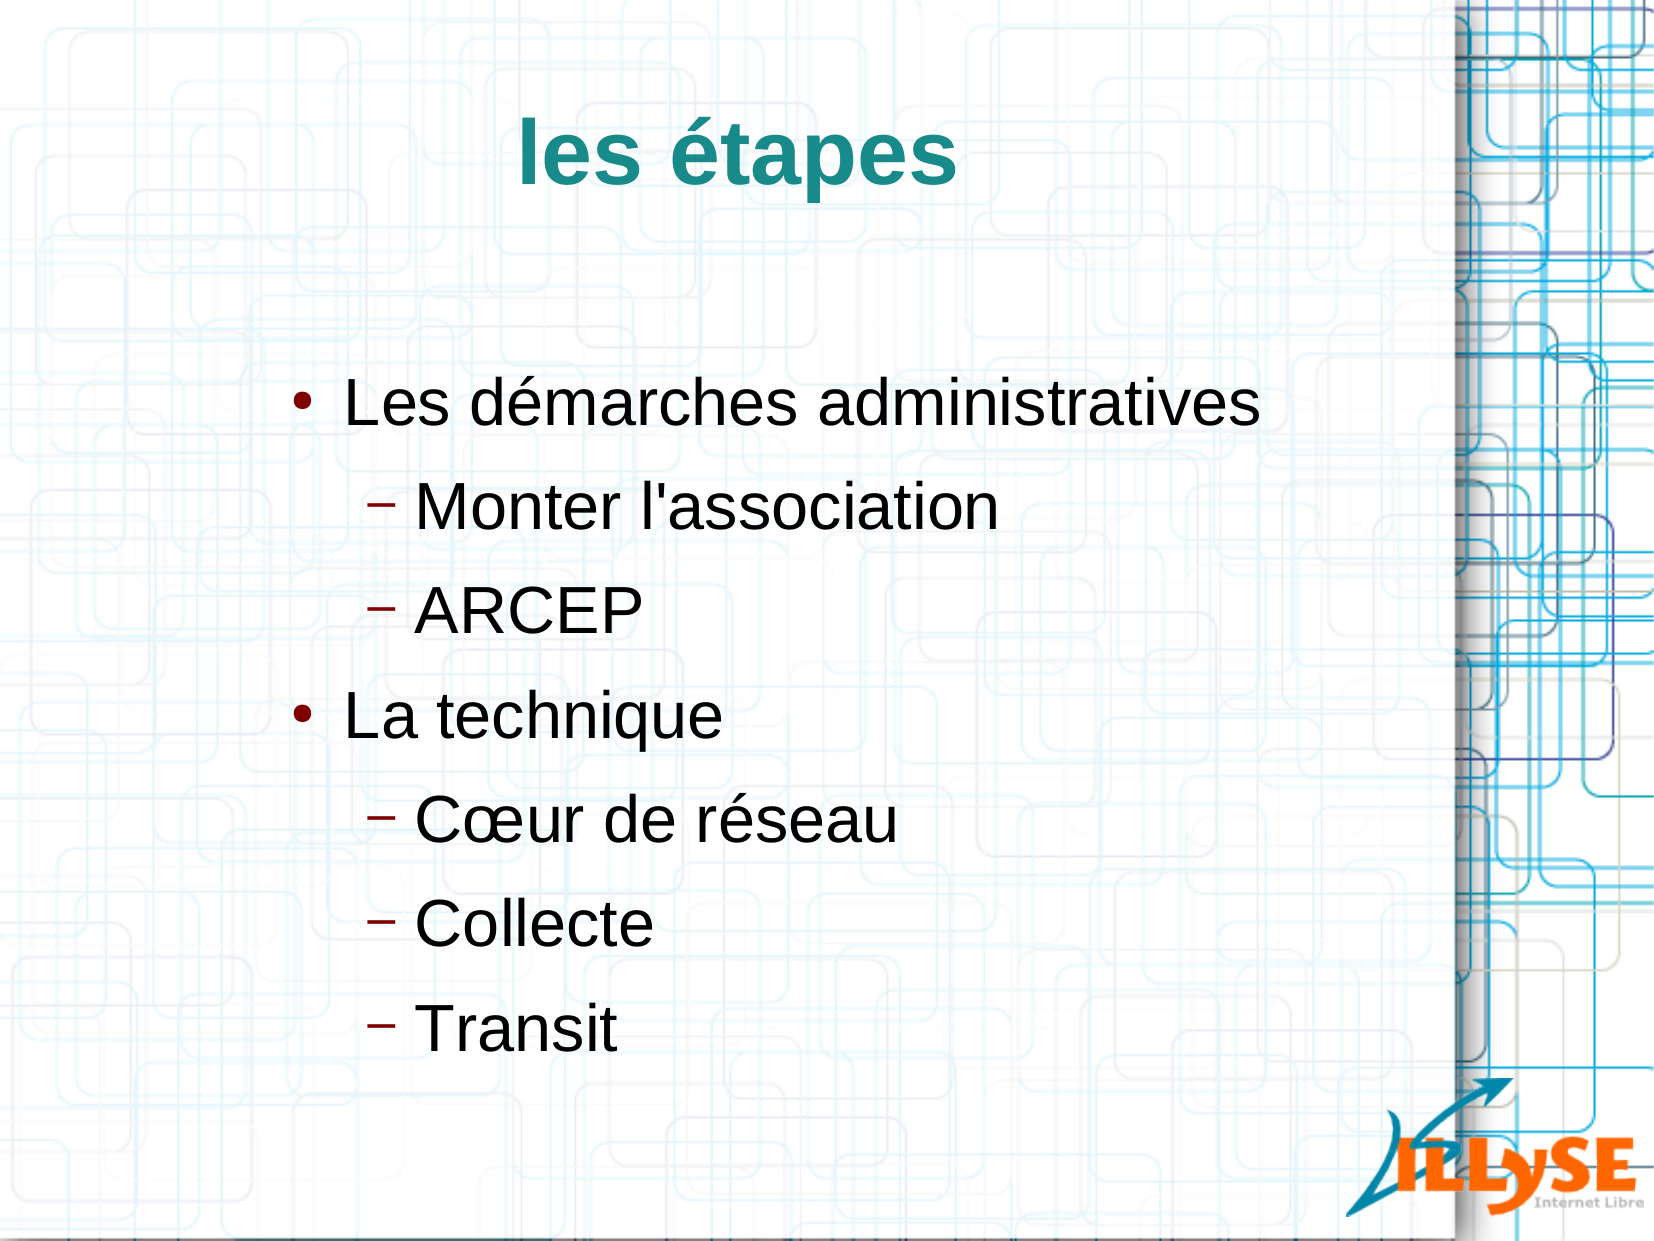

# les étapes
Les démarches administratives
Monter l'association
ARCEP
La technique
Cœur de réseau
Collecte
Transit